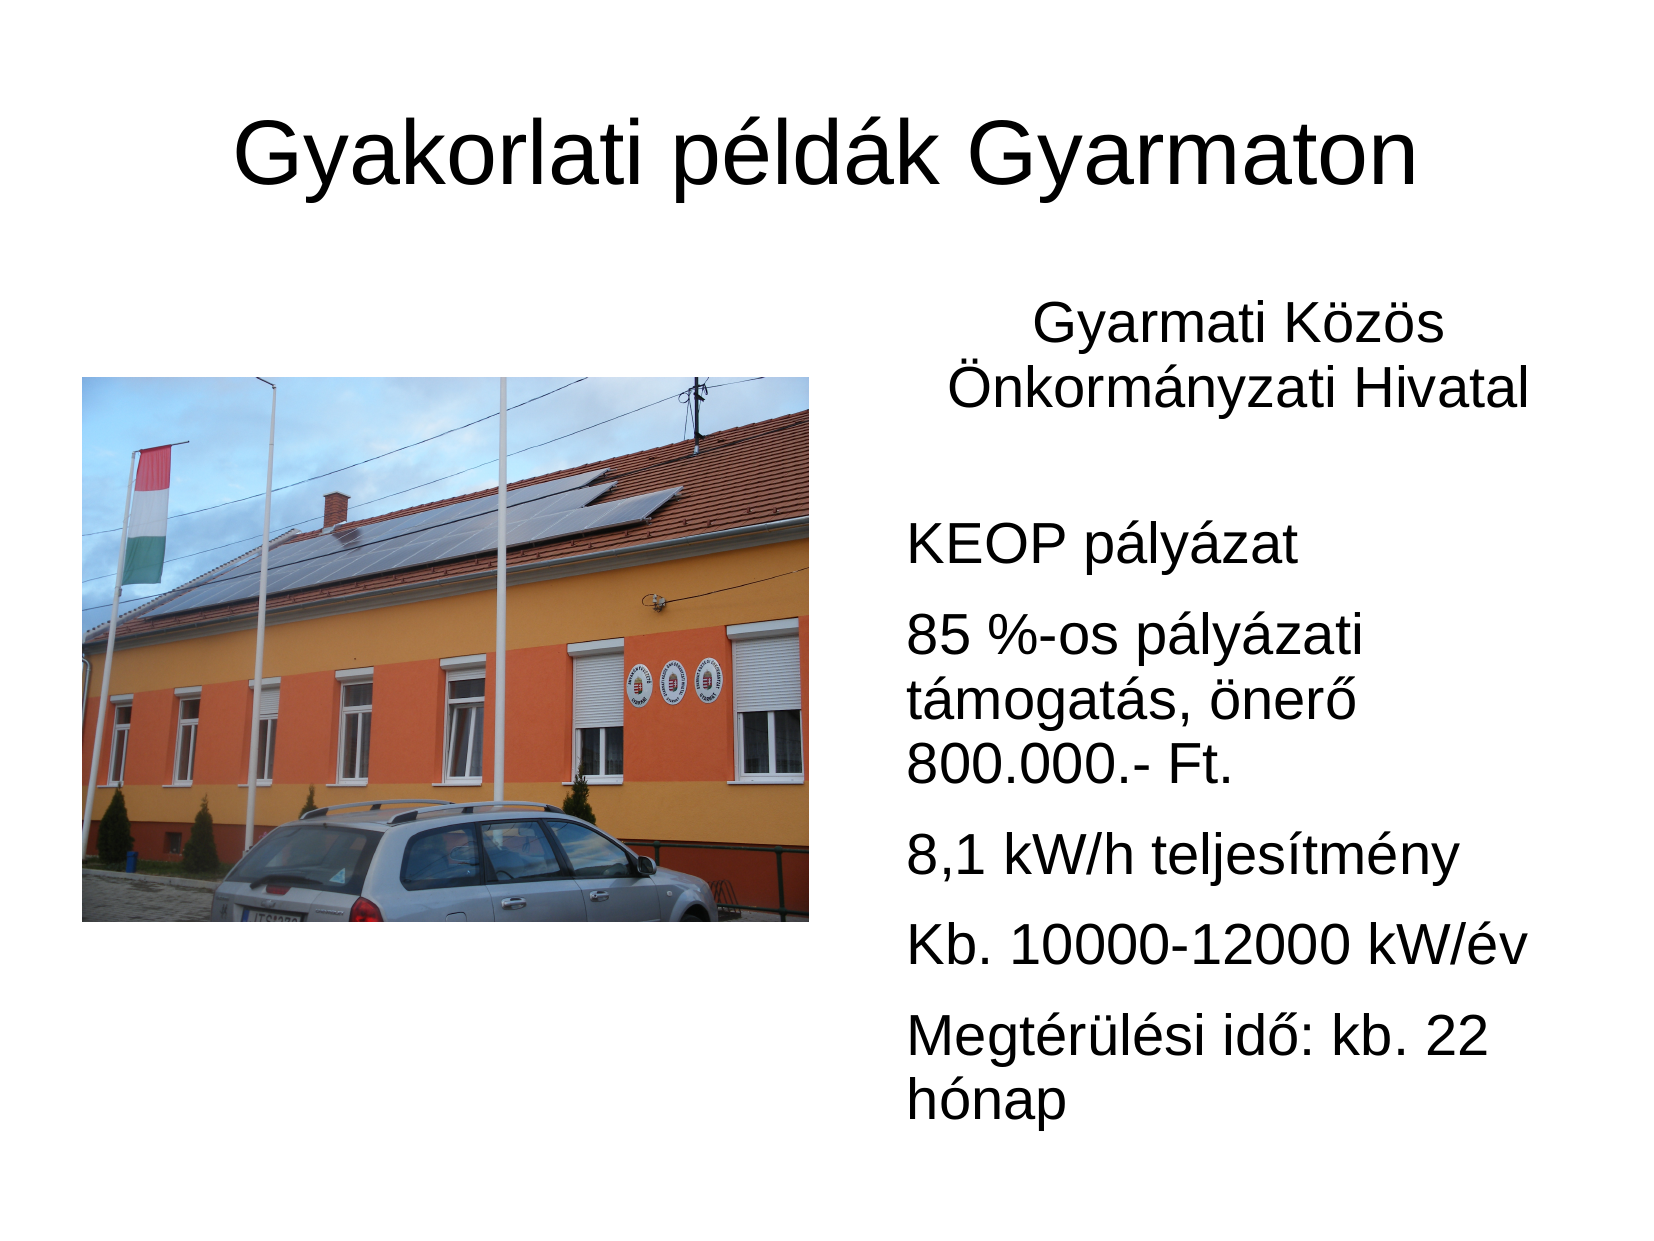

# Gyakorlati példák Gyarmaton
Gyarmati Közös Önkormányzati Hivatal
KEOP pályázat
85 %-os pályázati támogatás, önerő 800.000.- Ft.
8,1 kW/h teljesítmény
Kb. 10000-12000 kW/év
Megtérülési idő: kb. 22 hónap